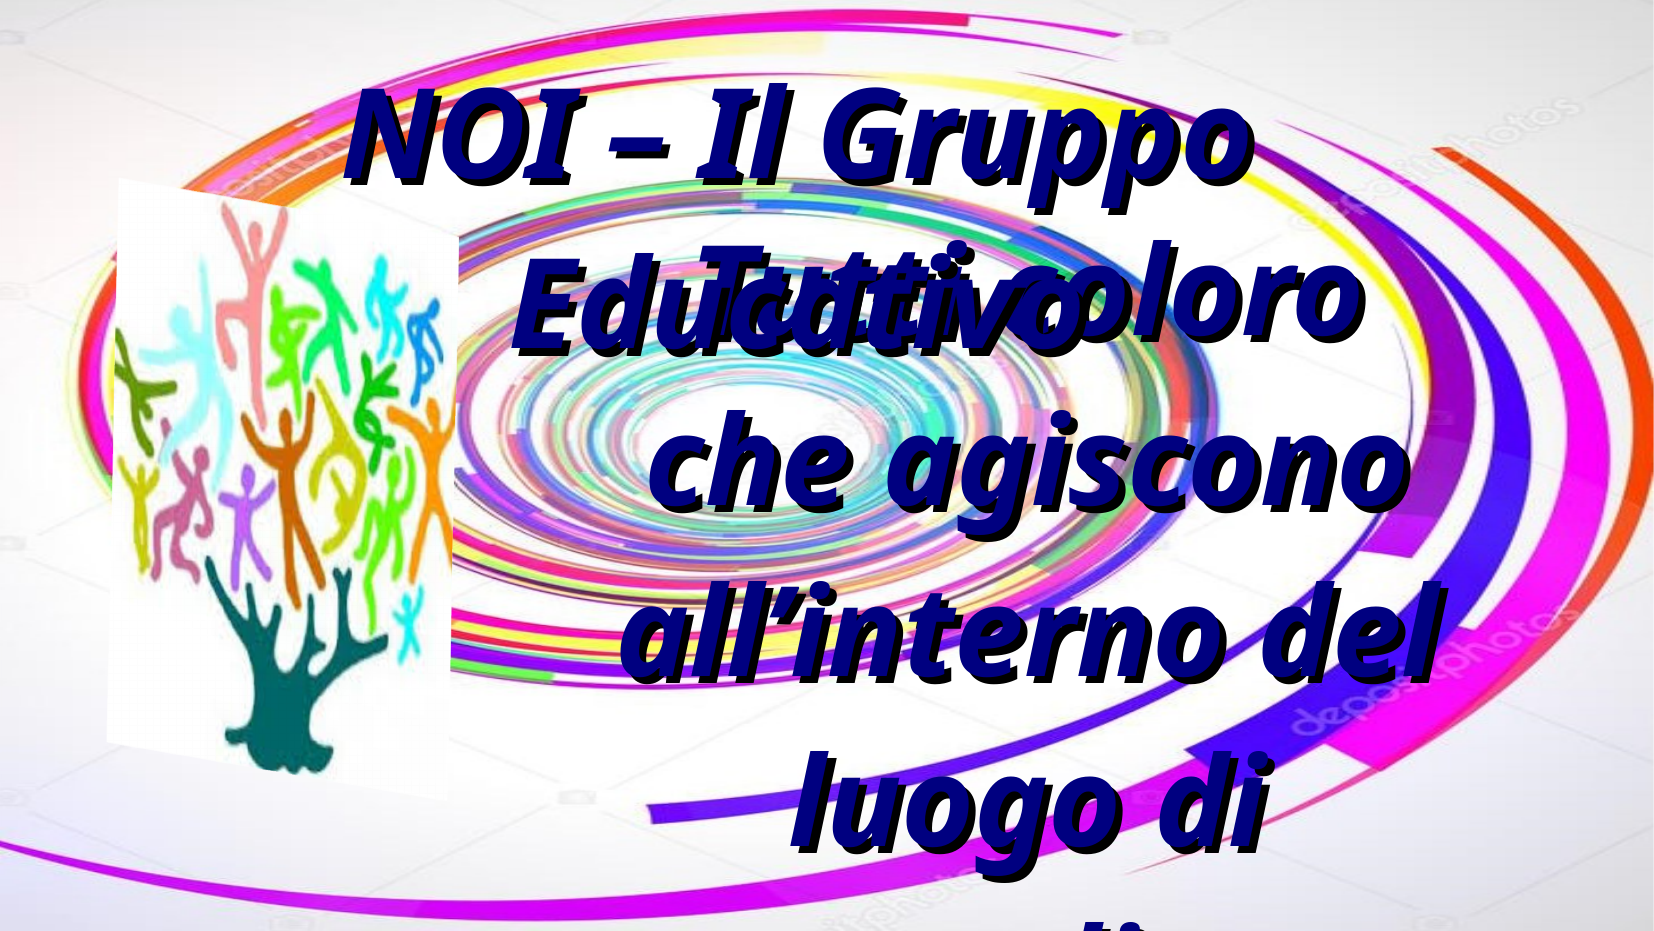

NOI – Il Gruppo Educativo
Tutti coloro che agiscono all’interno del luogo di apprendimento, sia da docenti che da discenti